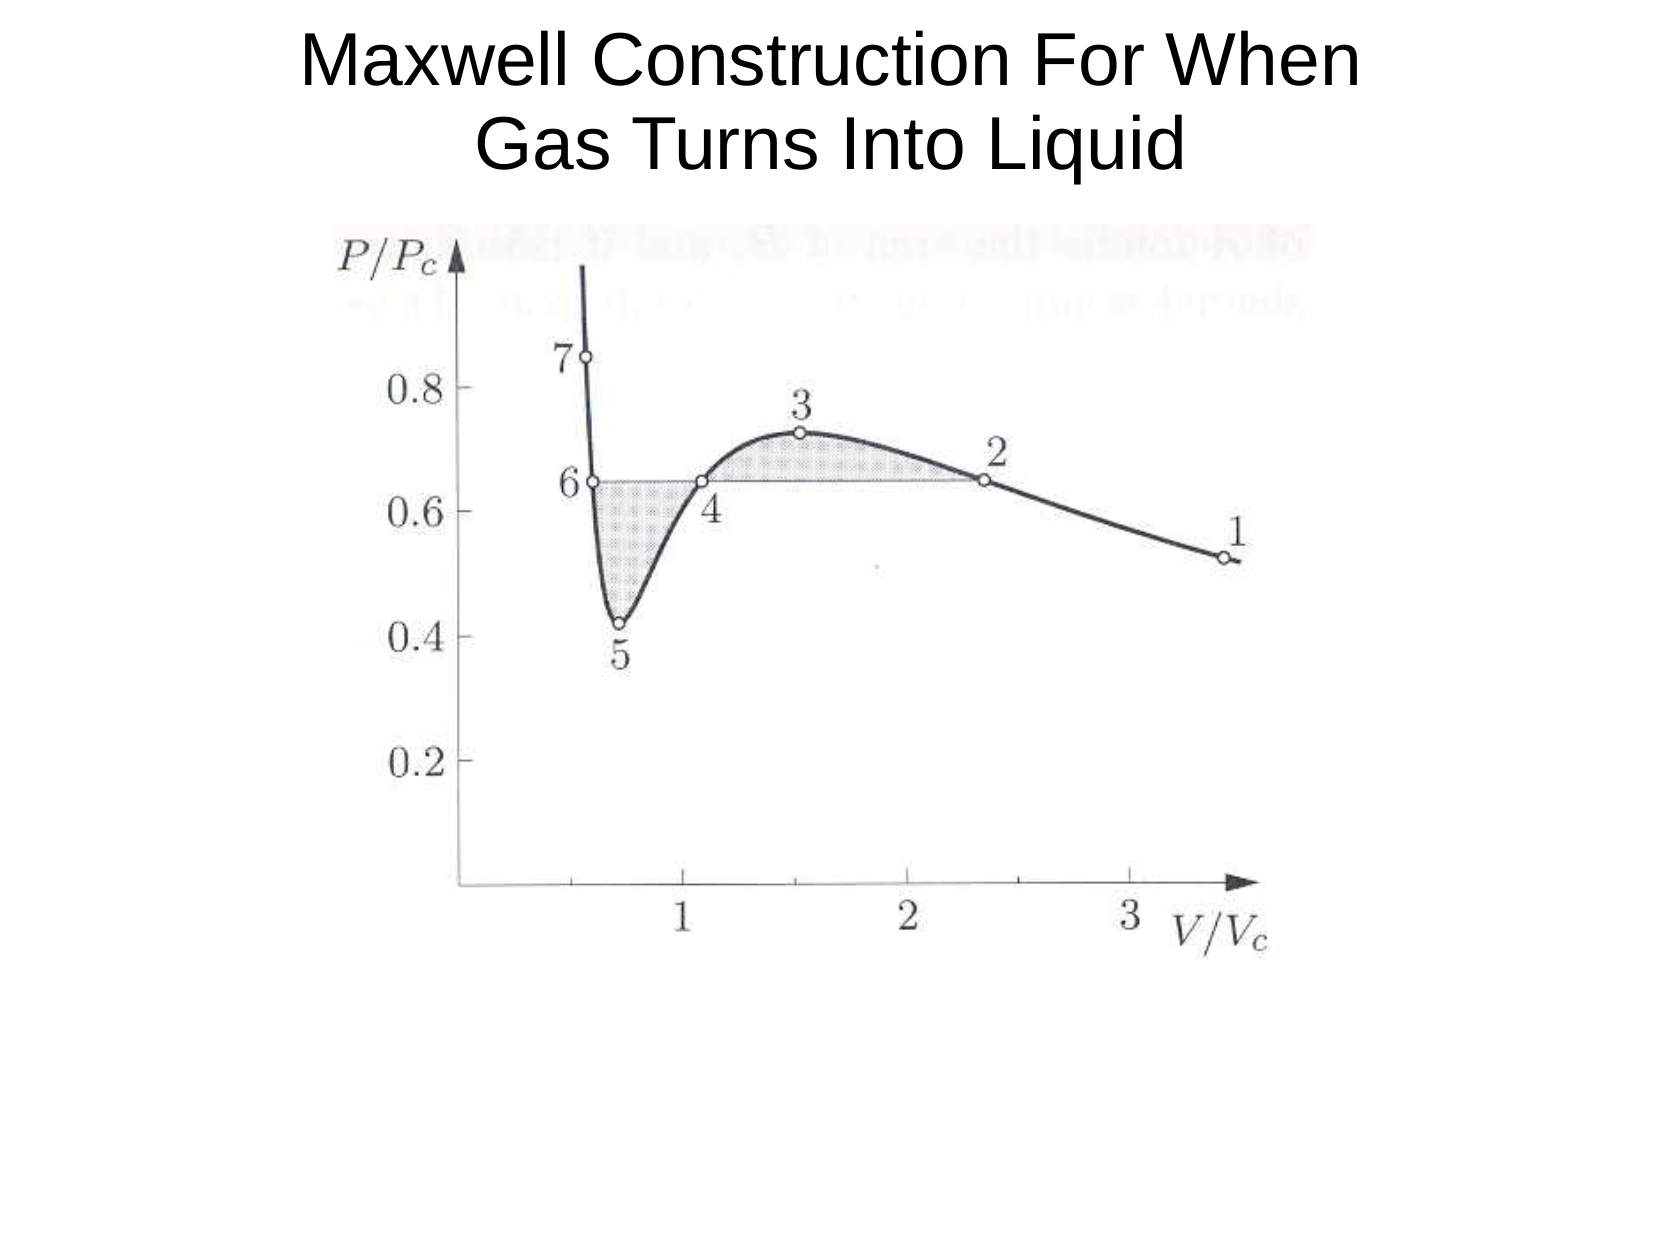

# Maxwell Construction For When Gas Turns Into Liquid